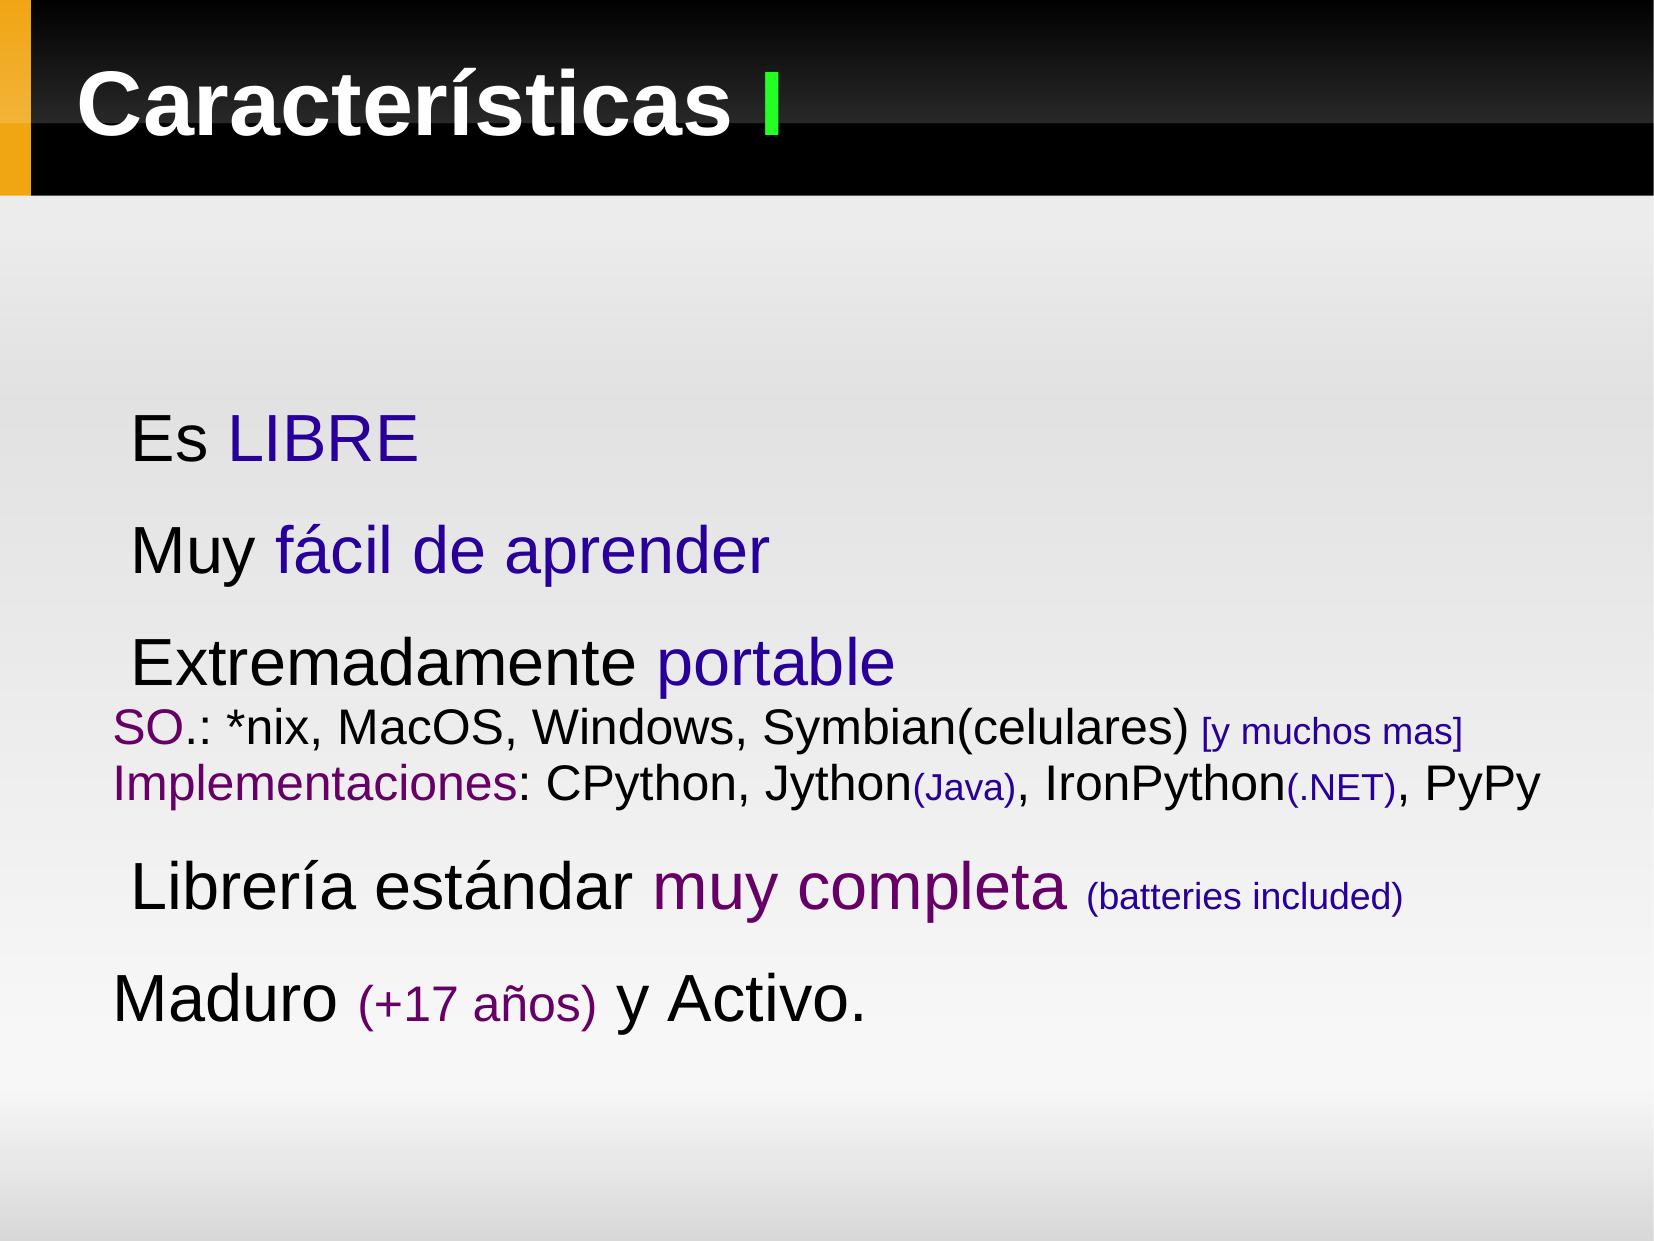

# Características I
 Es LIBRE
 Muy fácil de aprender
 Extremadamente portable
SO.: *nix, MacOS, Windows, Symbian(celulares) [y muchos mas]
Implementaciones: CPython, Jython(Java), IronPython(.NET), PyPy
 Librería estándar muy completa (batteries included)
 Maduro (+17 años) y Activo.